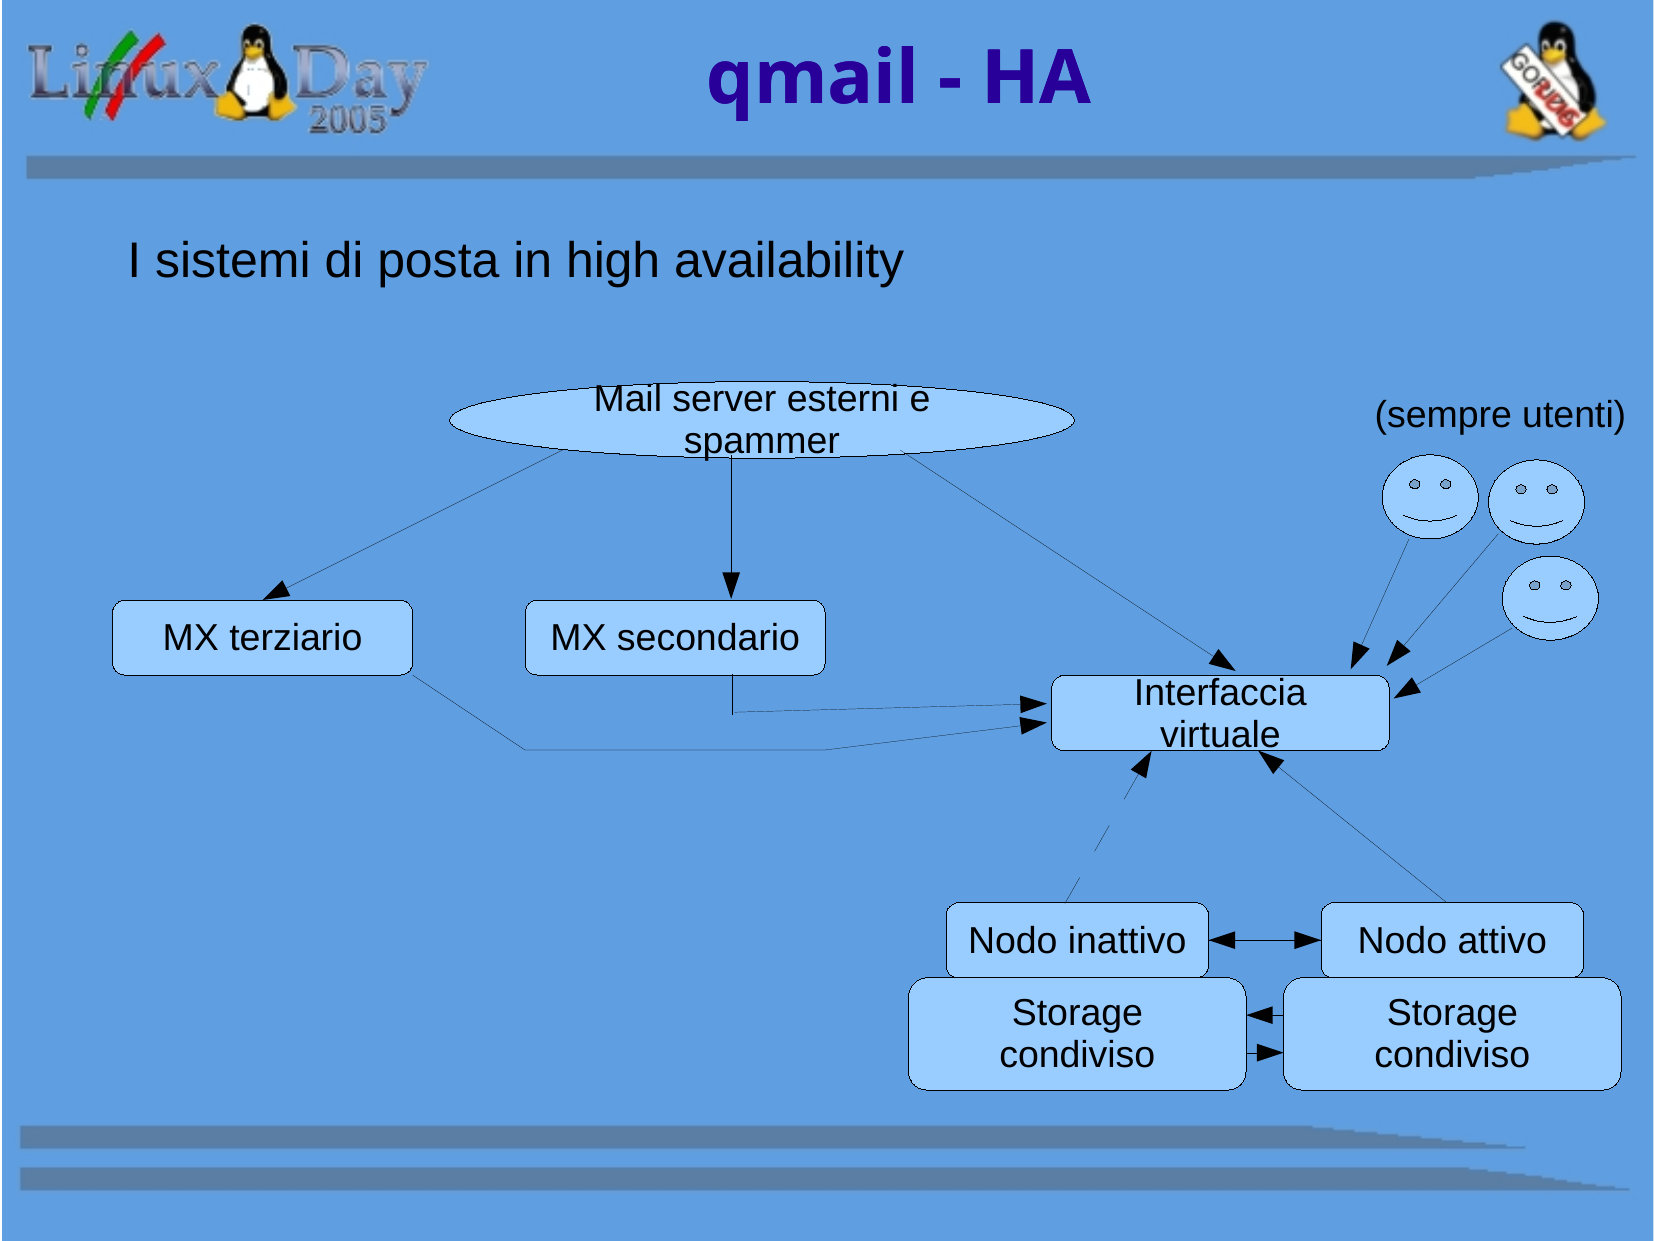

qmail - HA
qmail - HA
I sistemi di posta in high availability
Mail server esterni e spammer
(sempre utenti)
MX terziario
MX secondario
Interfaccia virtuale
Nodo inattivo
Nodo attivo
Storage condiviso
Storage condiviso